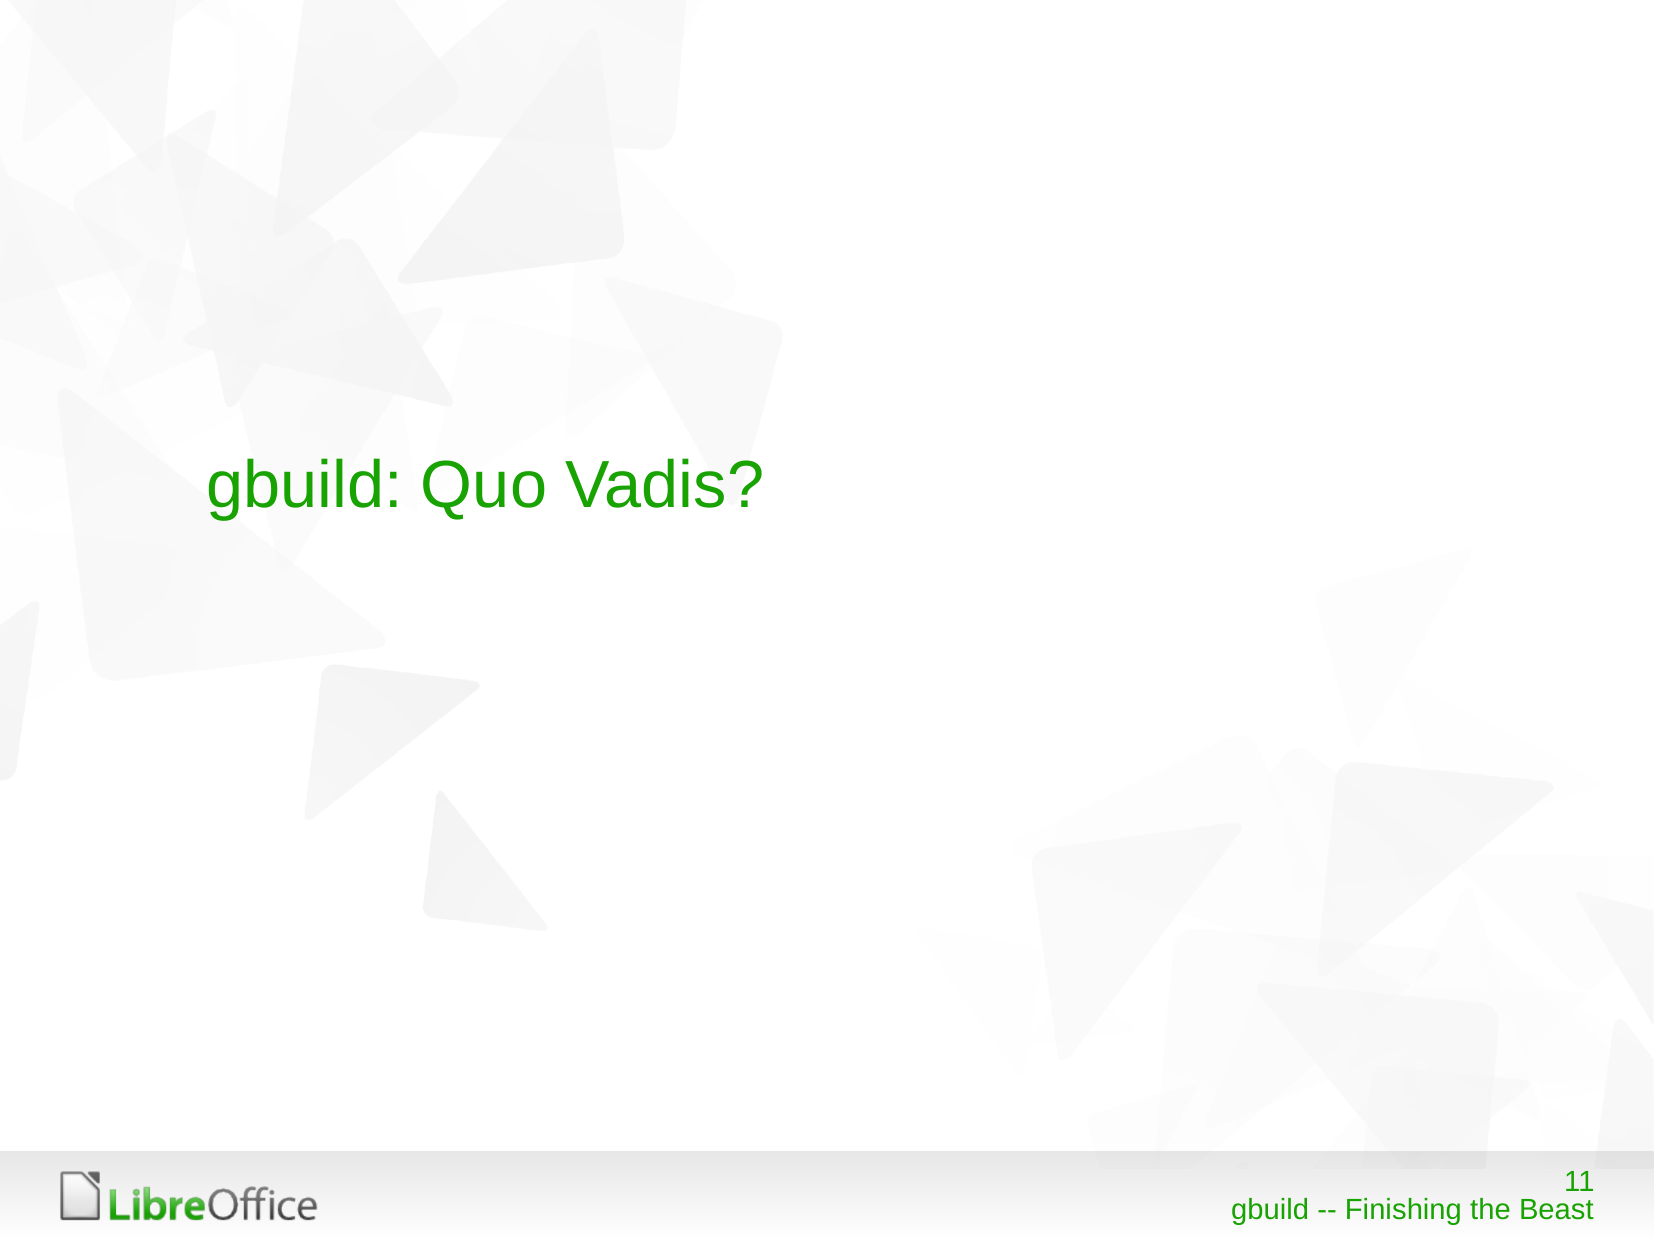

# gbuild: Quo Vadis?
11
gbuild -- Finishing the Beast